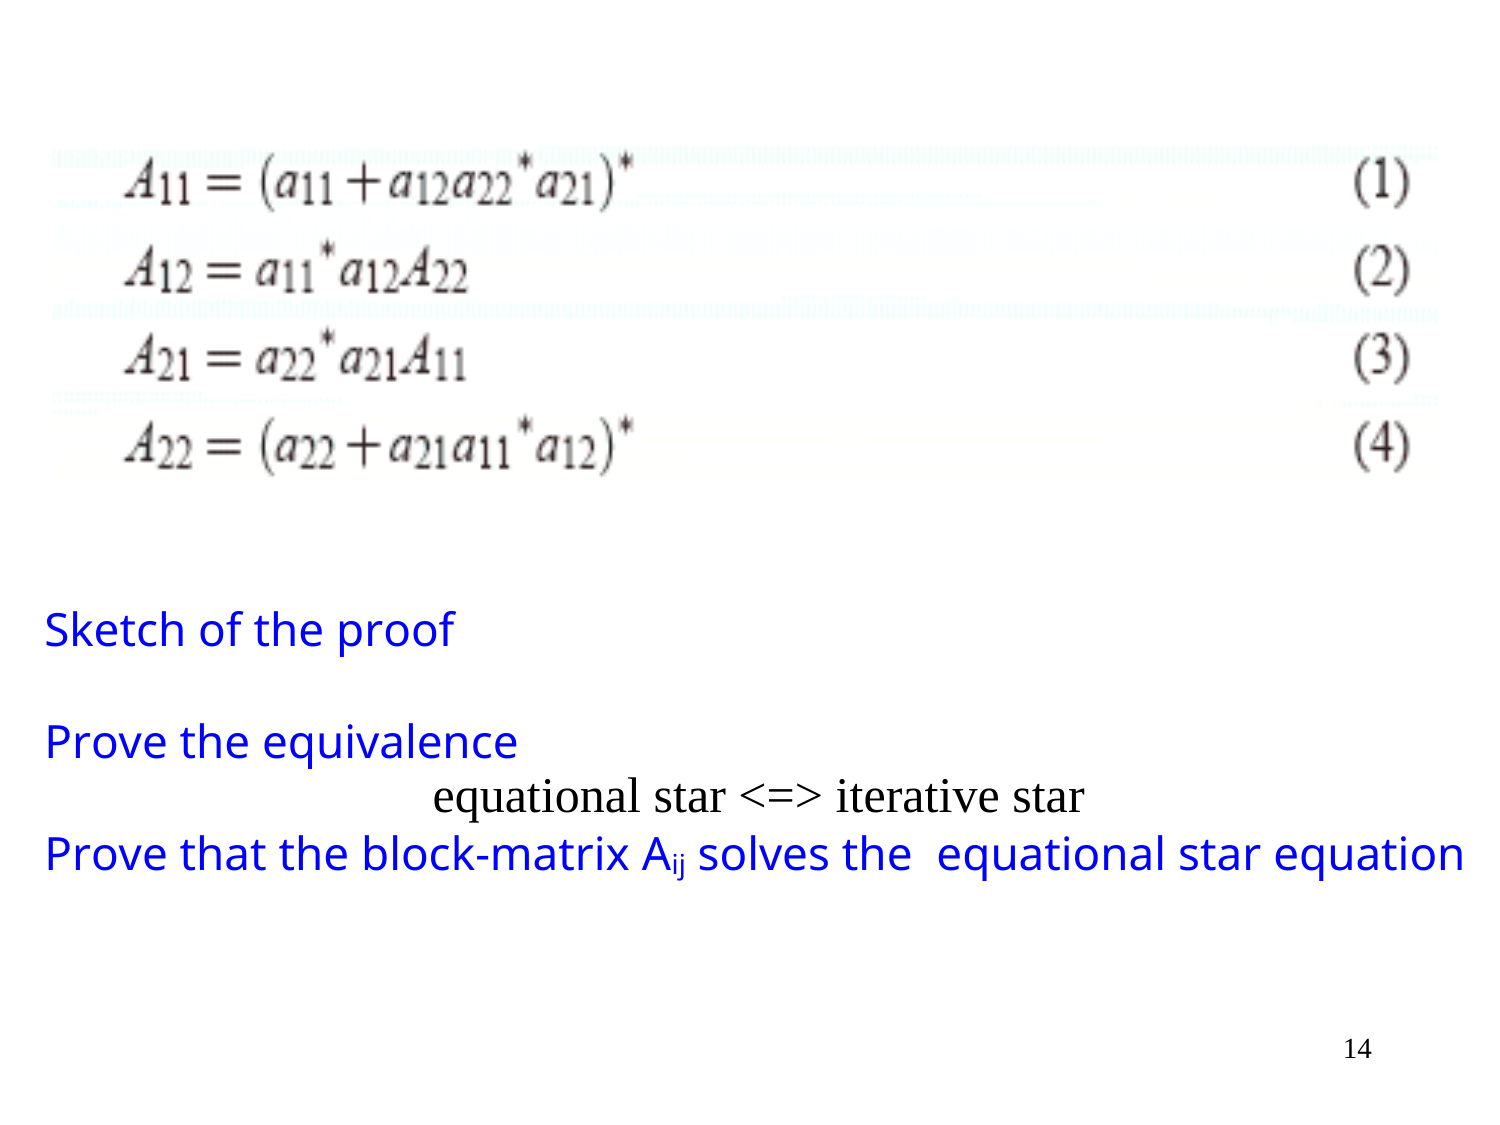

Sketch of the proof
 Prove the equivalence
equational star <=> iterative star
 Prove that the block-matrix Aij solves the equational star equation
14